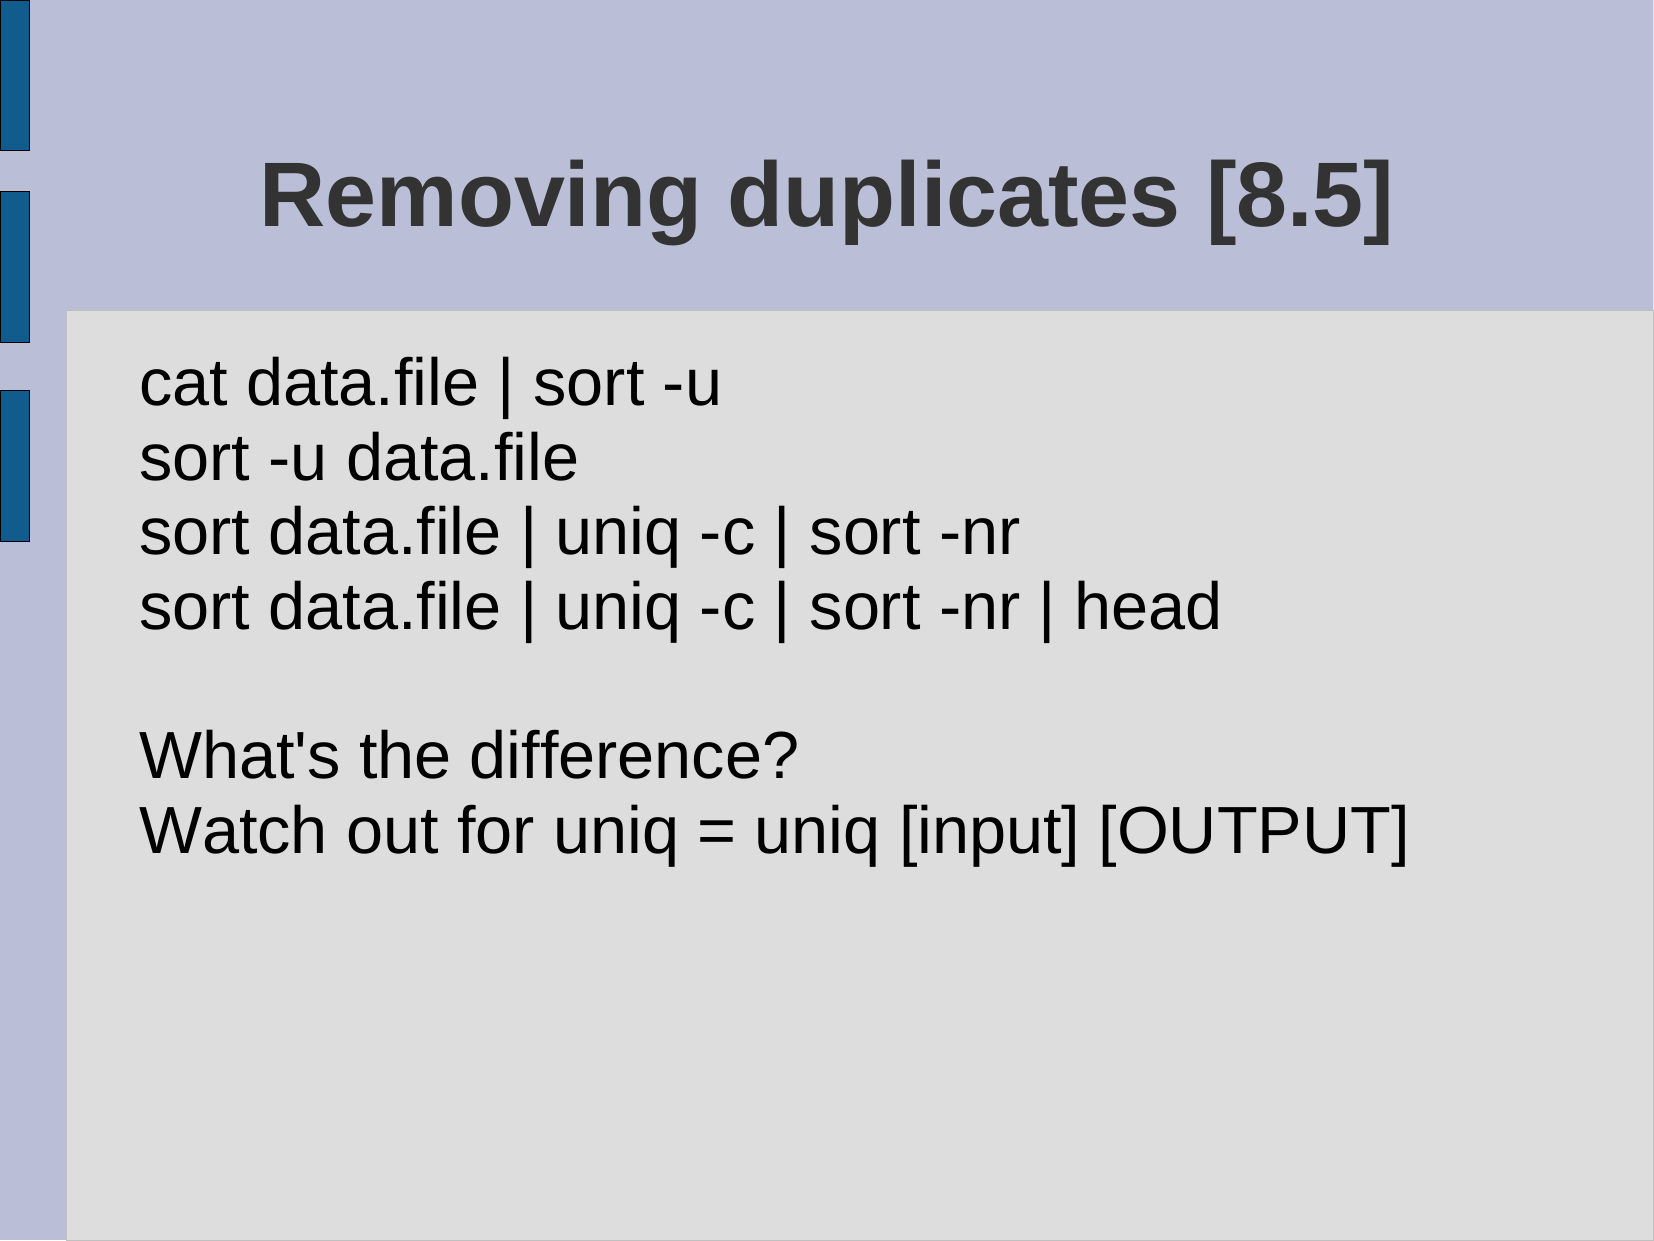

# Removing duplicates [8.5]
cat data.file | sort -u
sort -u data.file
sort data.file | uniq -c | sort -nr
sort data.file | uniq -c | sort -nr | head
What's the difference?
Watch out for uniq = uniq [input] [OUTPUT]